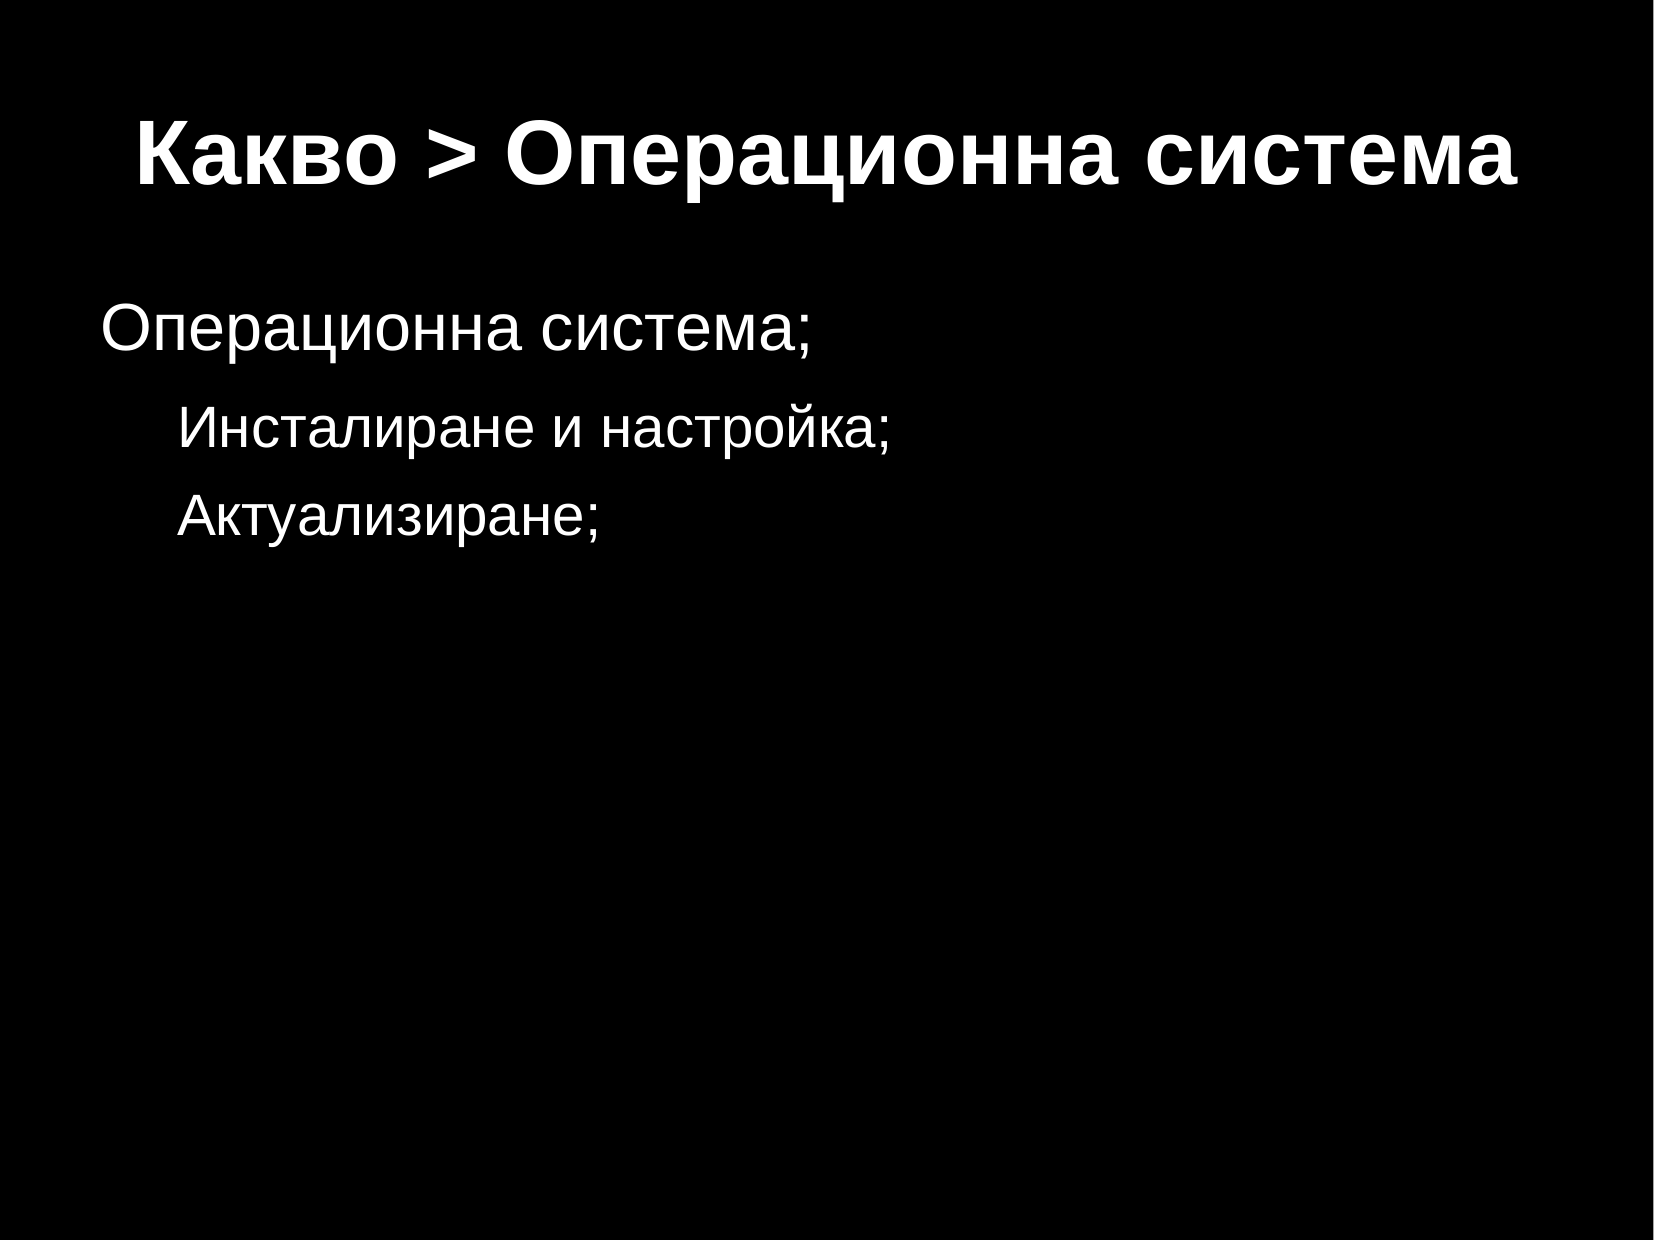

# Какво > Операционна система
Операционна система;
Инсталиране и настройка;
Актуализиране;